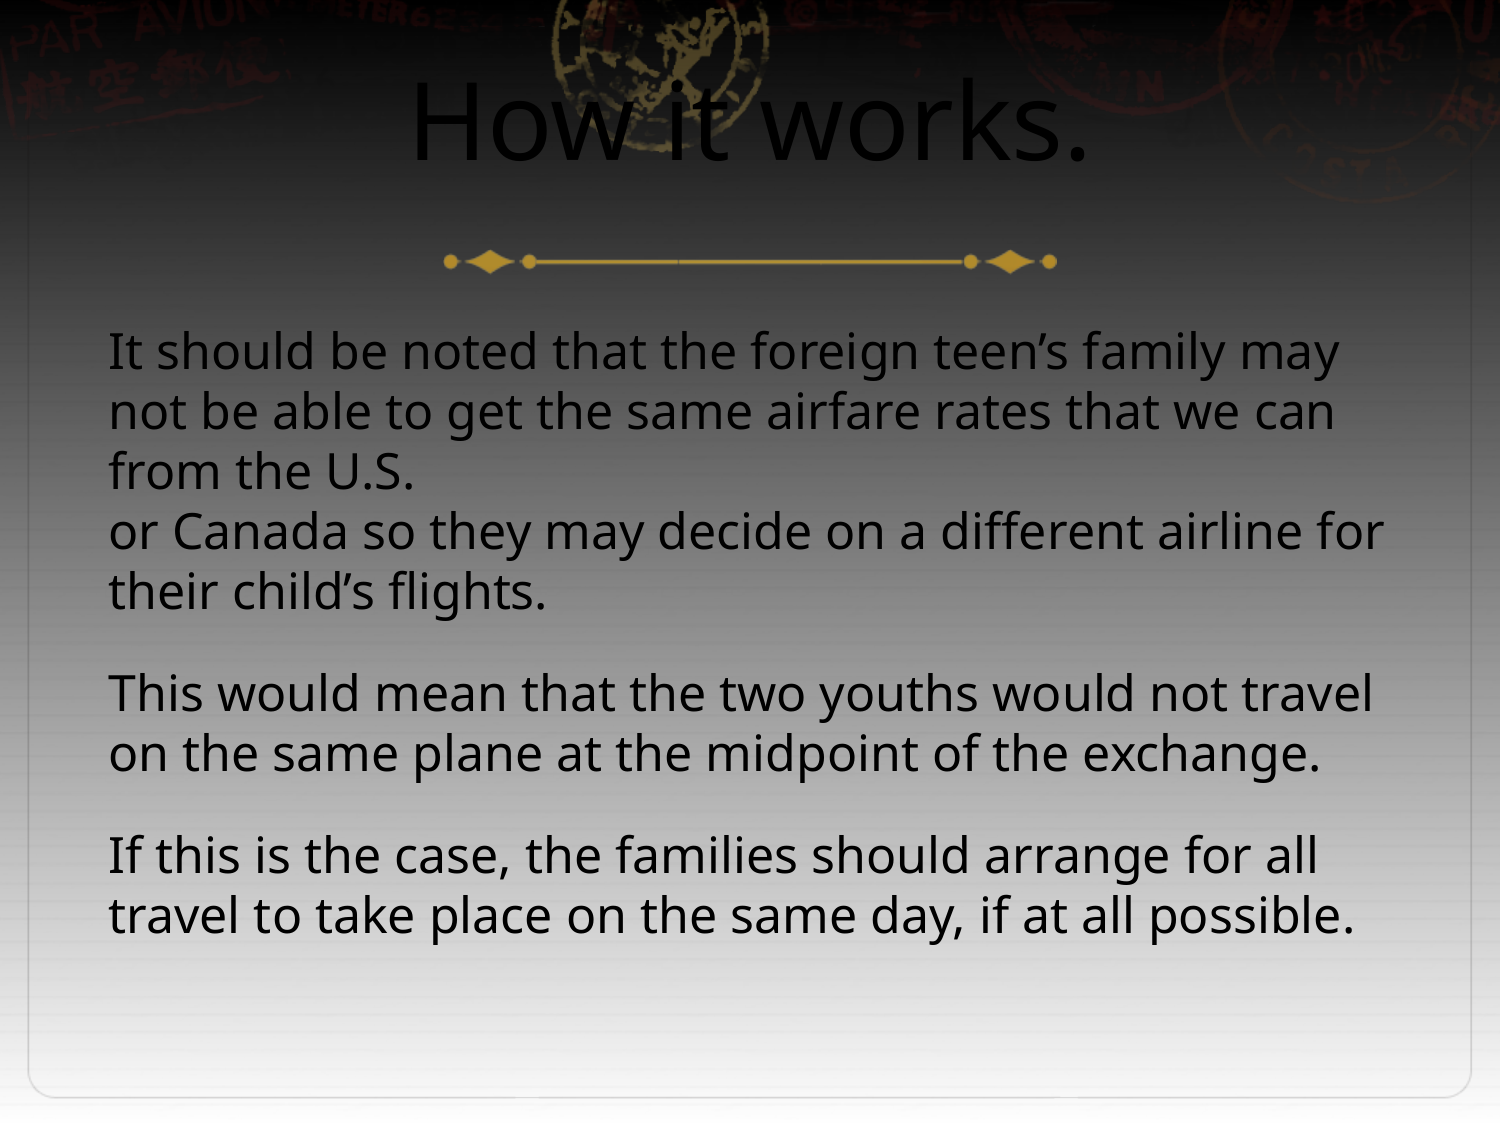

# How it works.
It should be noted that the foreign teen’s family may not be able to get the same airfare rates that we can from the U.S.
or Canada so they may decide on a different airline for their child’s flights.
This would mean that the two youths would not travel on the same plane at the midpoint of the exchange.
If this is the case, the families should arrange for all travel to take place on the same day, if at all possible.